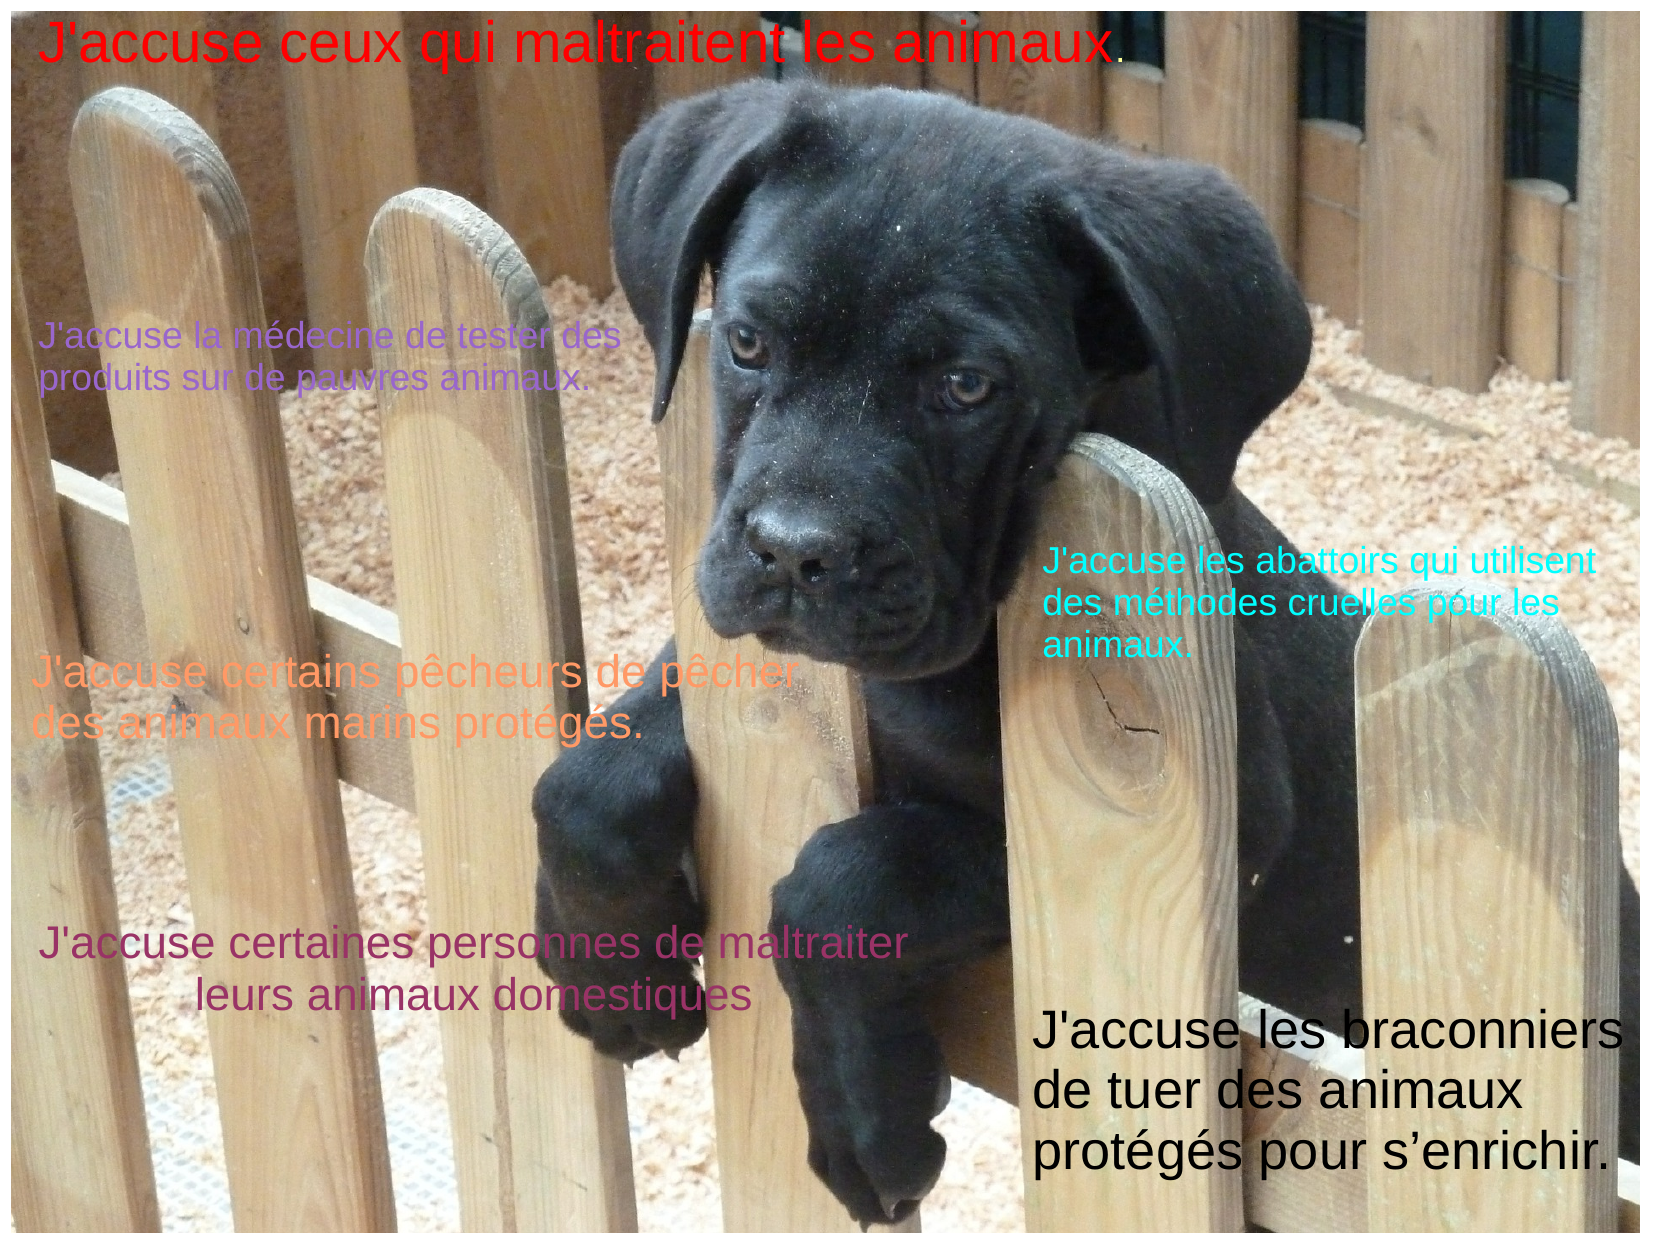

J'accuse ceux qui maltraitent les animaux.
J'accuse la médecine de tester des
produits sur de pauvres animaux.
J'accuse les abattoirs qui utilisent des méthodes cruelles pour les animaux.
J'accuse certains pêcheurs de pêcher
des animaux marins protégés.
J'accuse certaines personnes de maltraiter
leurs animaux domestiques
J'accuse les braconniers de tuer des animaux protégés pour s’enrichir.